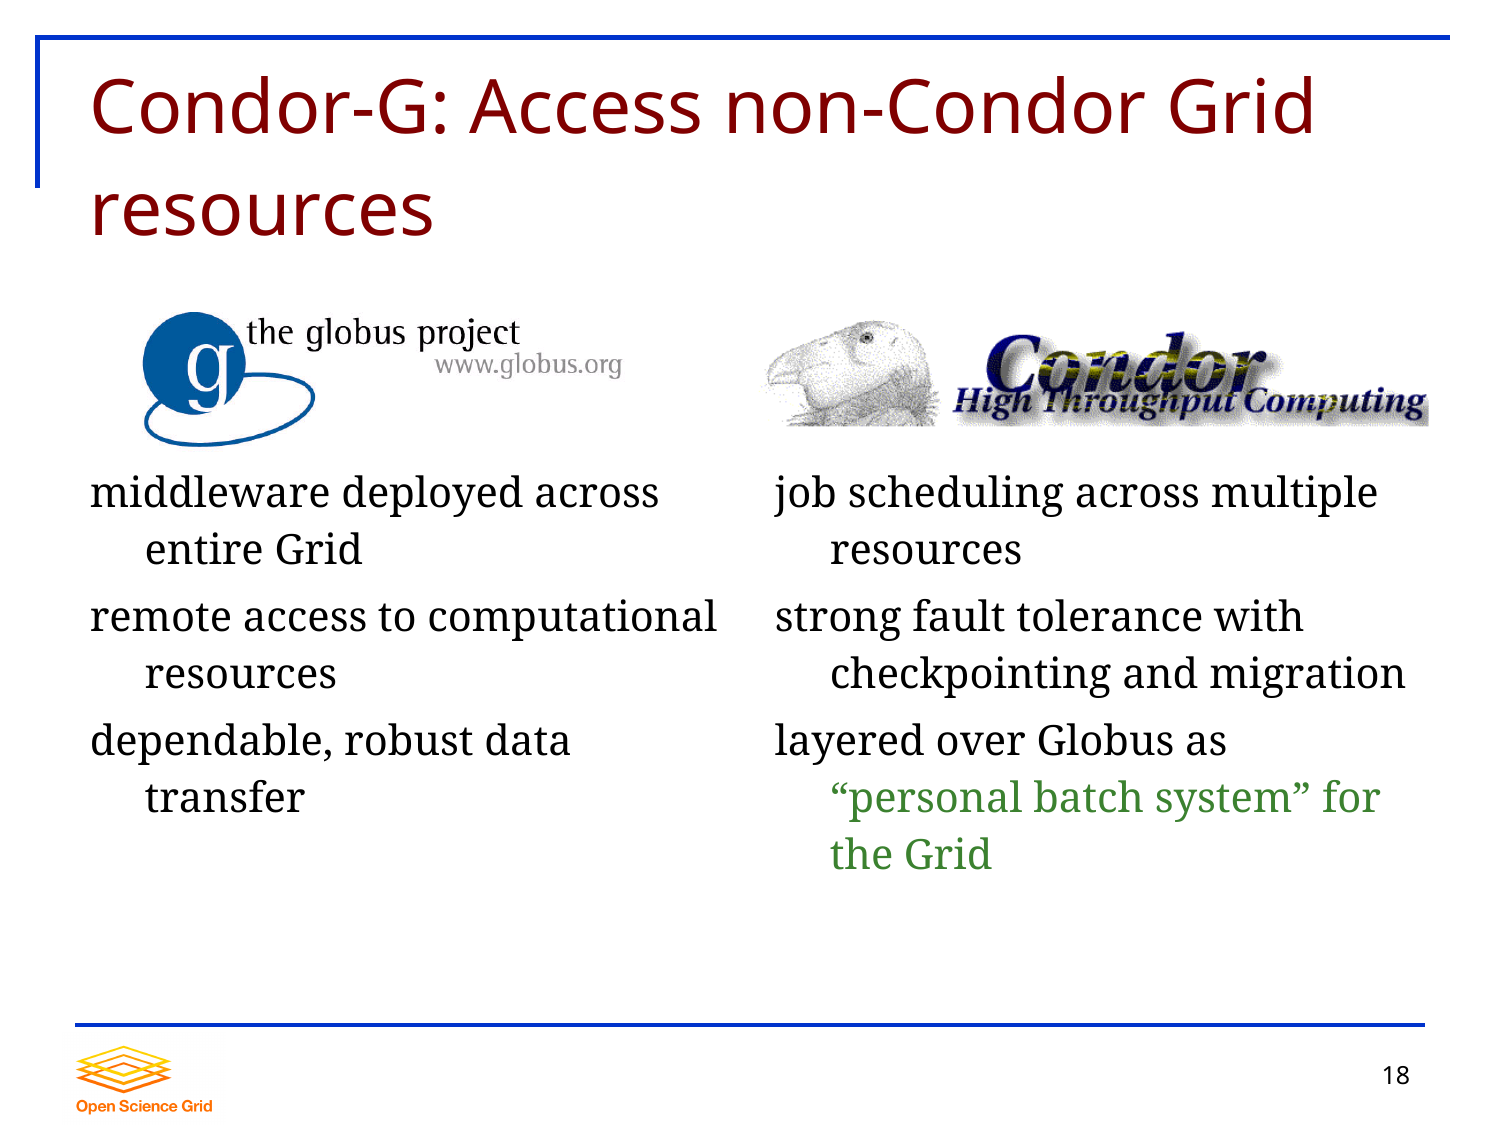

# Condor-G: Access non-Condor Grid resources
Globus
middleware deployed across entire Grid
remote access to computational resources
dependable, robust data transfer
Condor
job scheduling across multiple resources
strong fault tolerance with checkpointing and migration
layered over Globus as “personal batch system” for the Grid
18